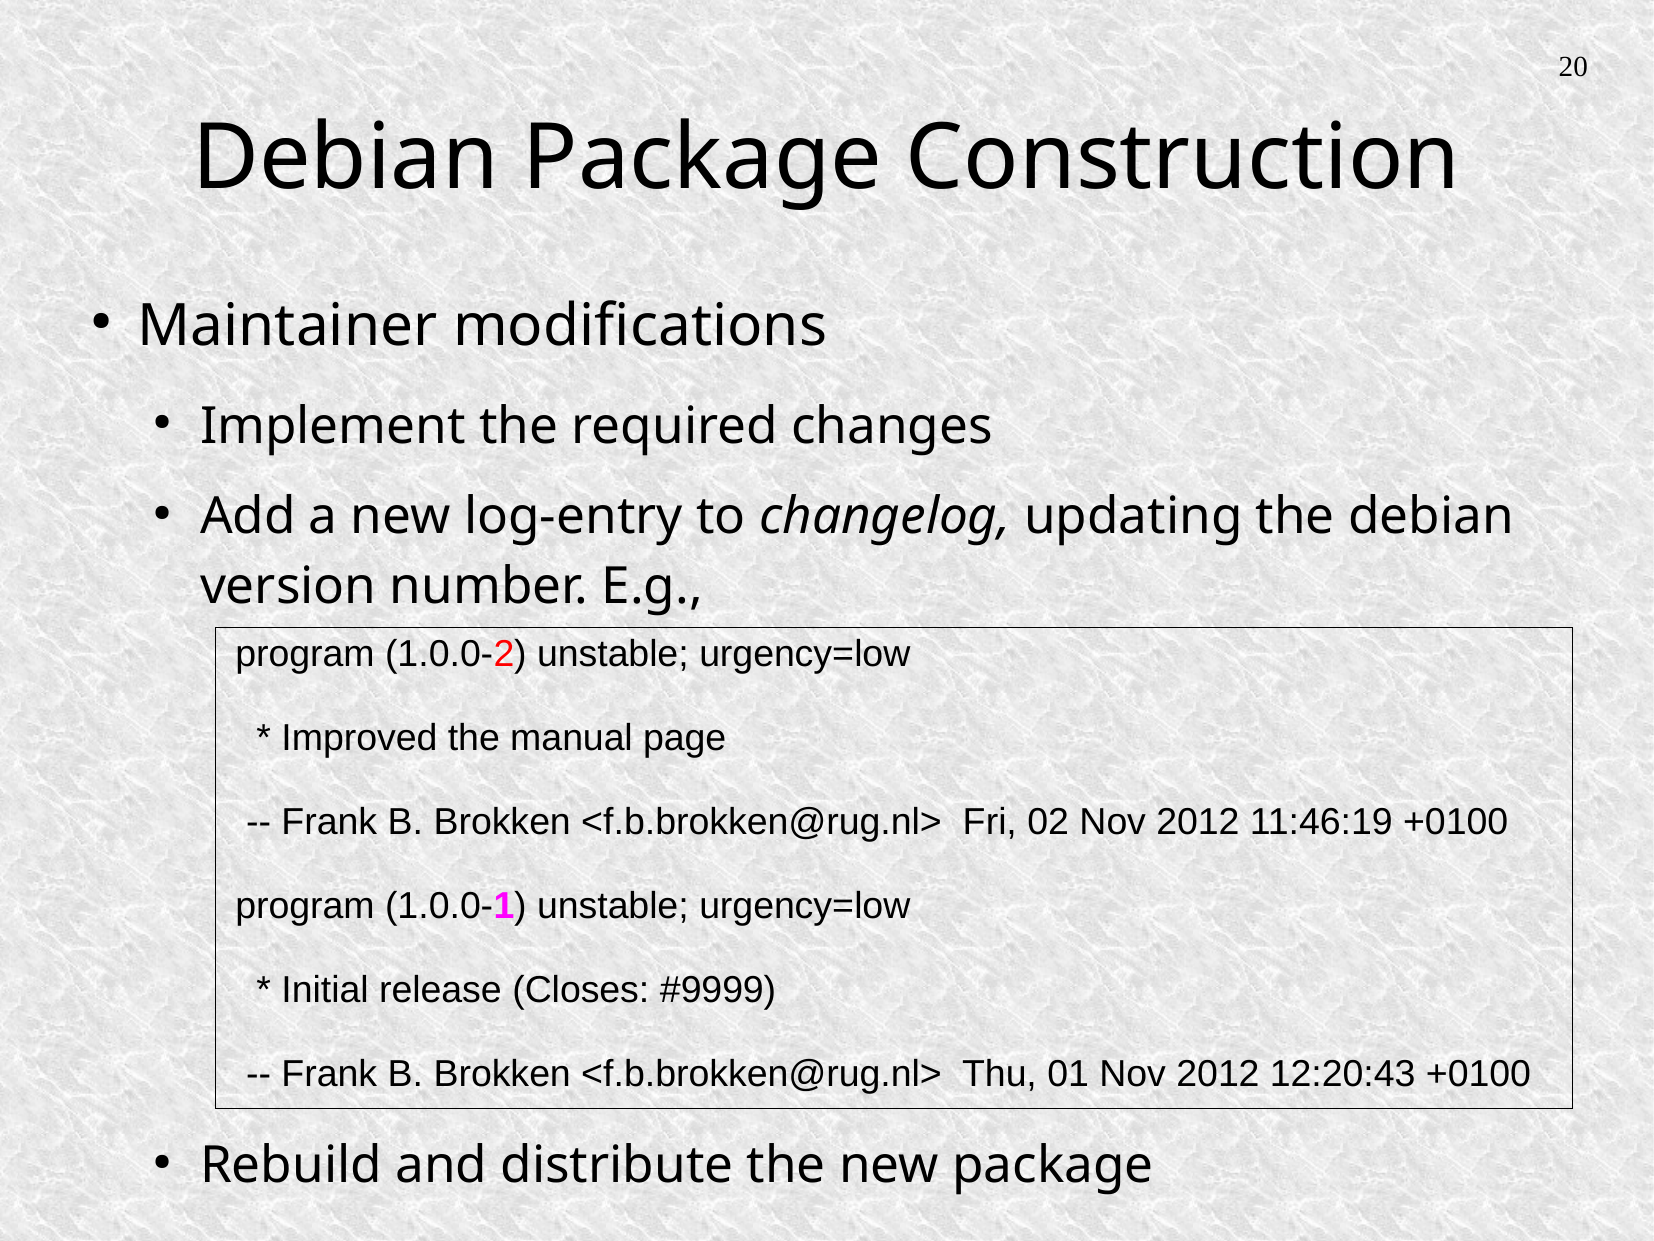

20
# Debian Package Construction
Maintainer modifications
Implement the required changes
Add a new log-entry to changelog, updating the debian version number. E.g.,
Rebuild and distribute the new package
program (1.0.0-2) unstable; urgency=low
 * Improved the manual page
 -- Frank B. Brokken <f.b.brokken@rug.nl> Fri, 02 Nov 2012 11:46:19 +0100
program (1.0.0-1) unstable; urgency=low
 * Initial release (Closes: #9999)
 -- Frank B. Brokken <f.b.brokken@rug.nl> Thu, 01 Nov 2012 12:20:43 +0100